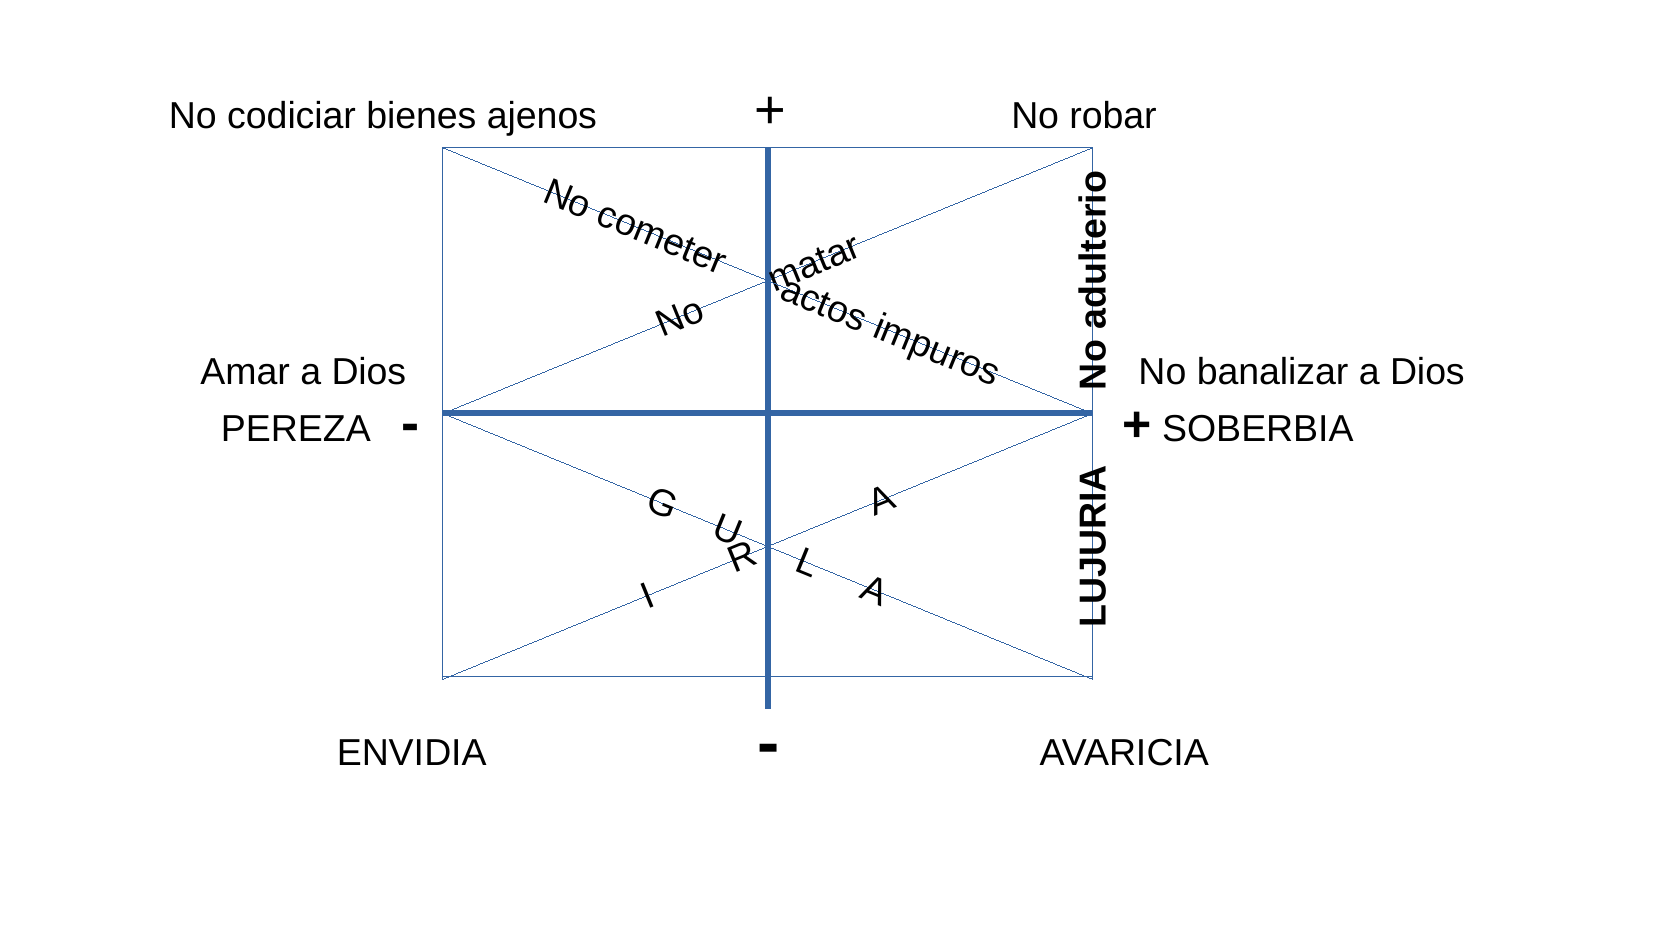

No codiciar bienes ajenos + No robar
 Amar a Dios No banalizar a Dios PEREZA - + SOBERBIA
 ENVIDIA - AVARICIA
No matar
 No cometer actos impuros
No adulterio
G U L A
I R A
LUJURIA